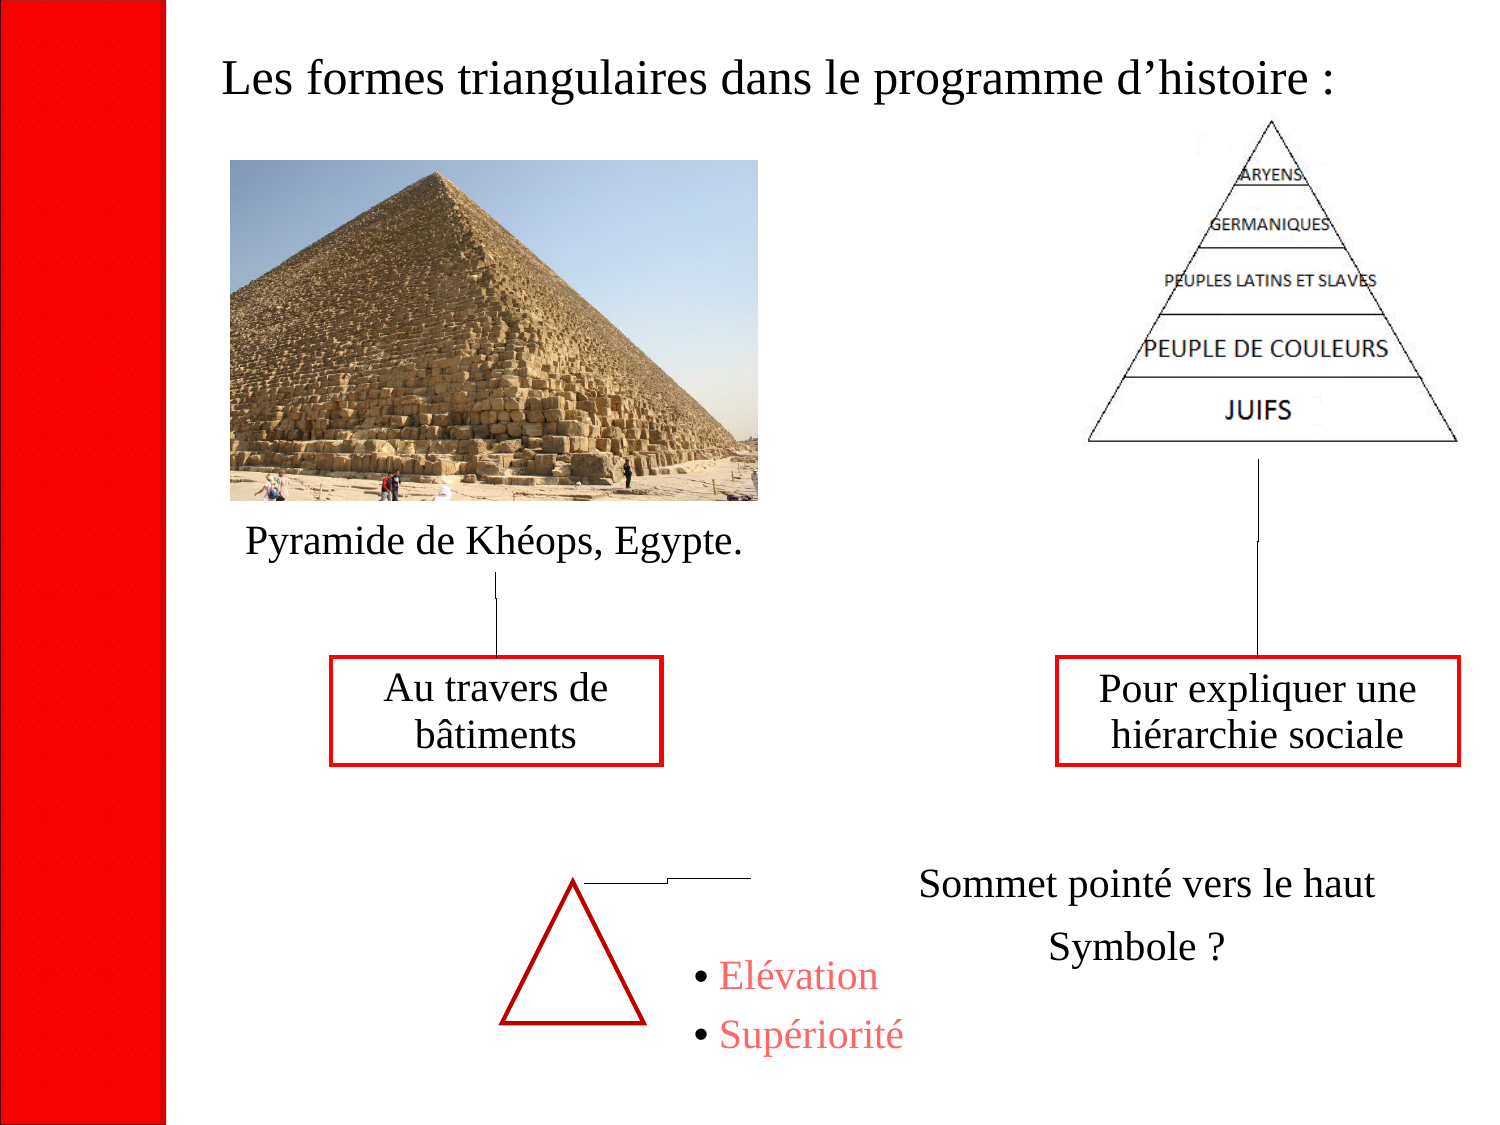

Les formes triangulaires dans le programme d’histoire :
Pyramide de Khéops, Egypte.
Pour expliquer une hiérarchie sociale
Au travers de bâtiments
Sommet pointé vers le haut
Symbole ?
 Elévation
 Supériorité